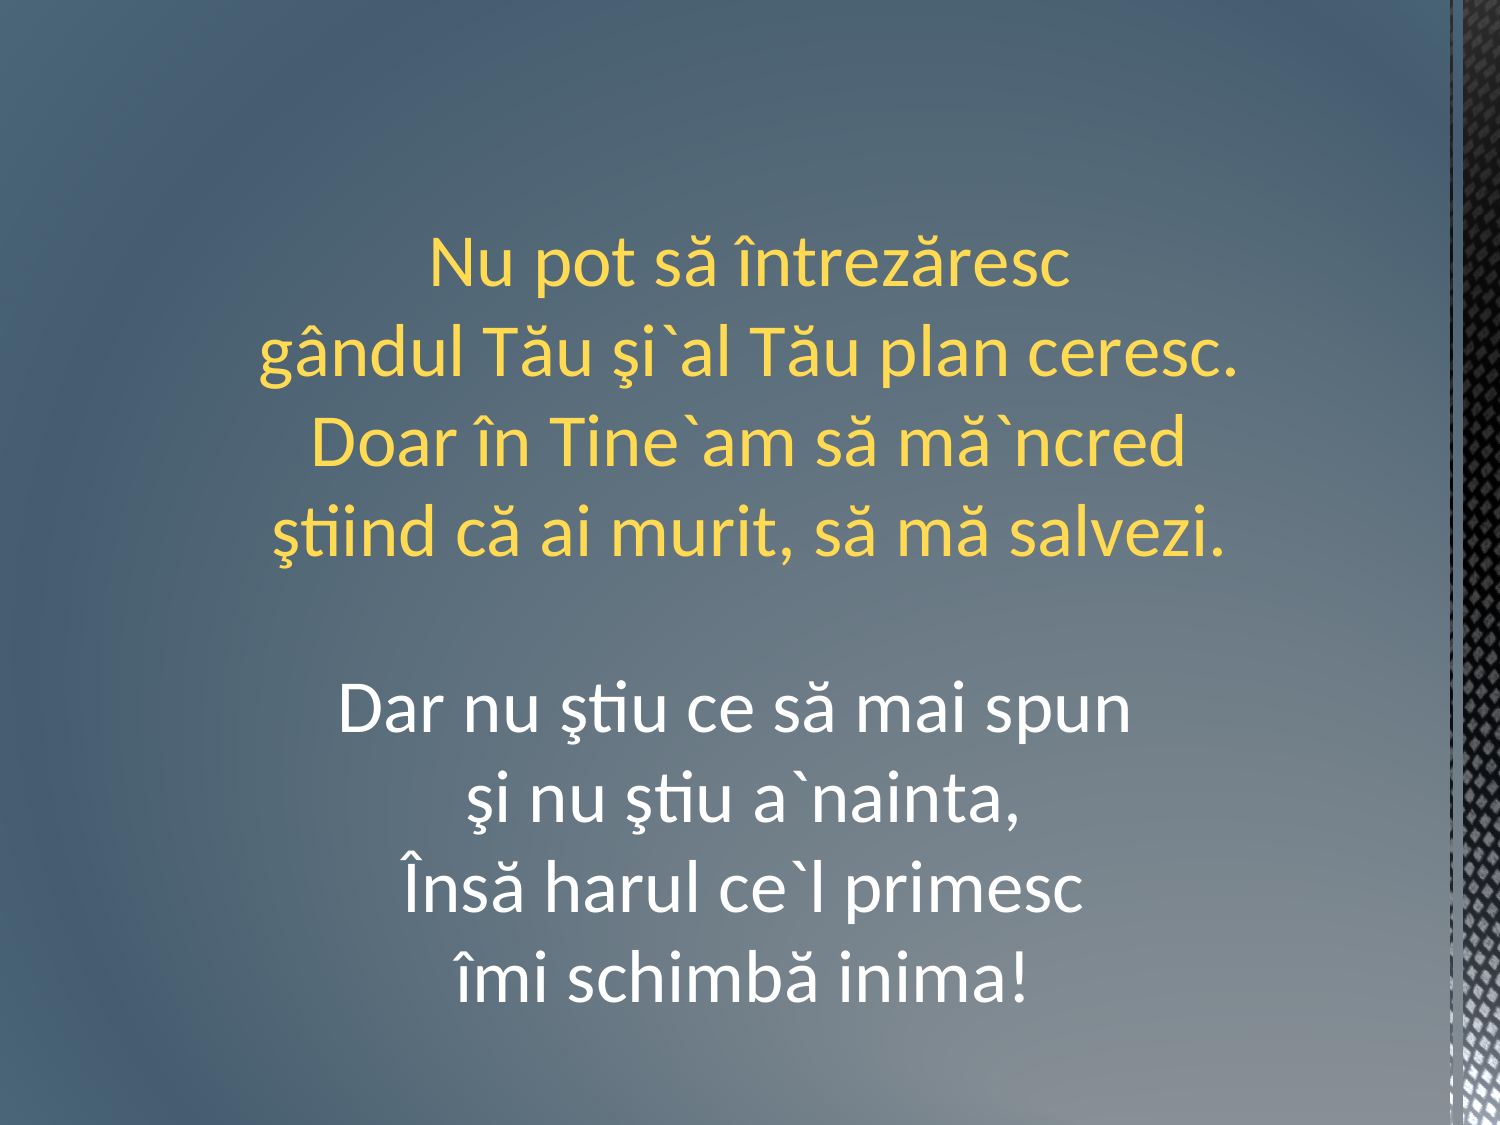

# Nu pot să întrezăresc gândul Tău şi`al Tău plan ceresc. Doar în Tine`am să mă`ncred ştiind că ai murit, să mă salvezi.
Dar nu ştiu ce să mai spun
şi nu ştiu a`nainta,
Însă harul ce`l primesc
îmi schimbă inima!